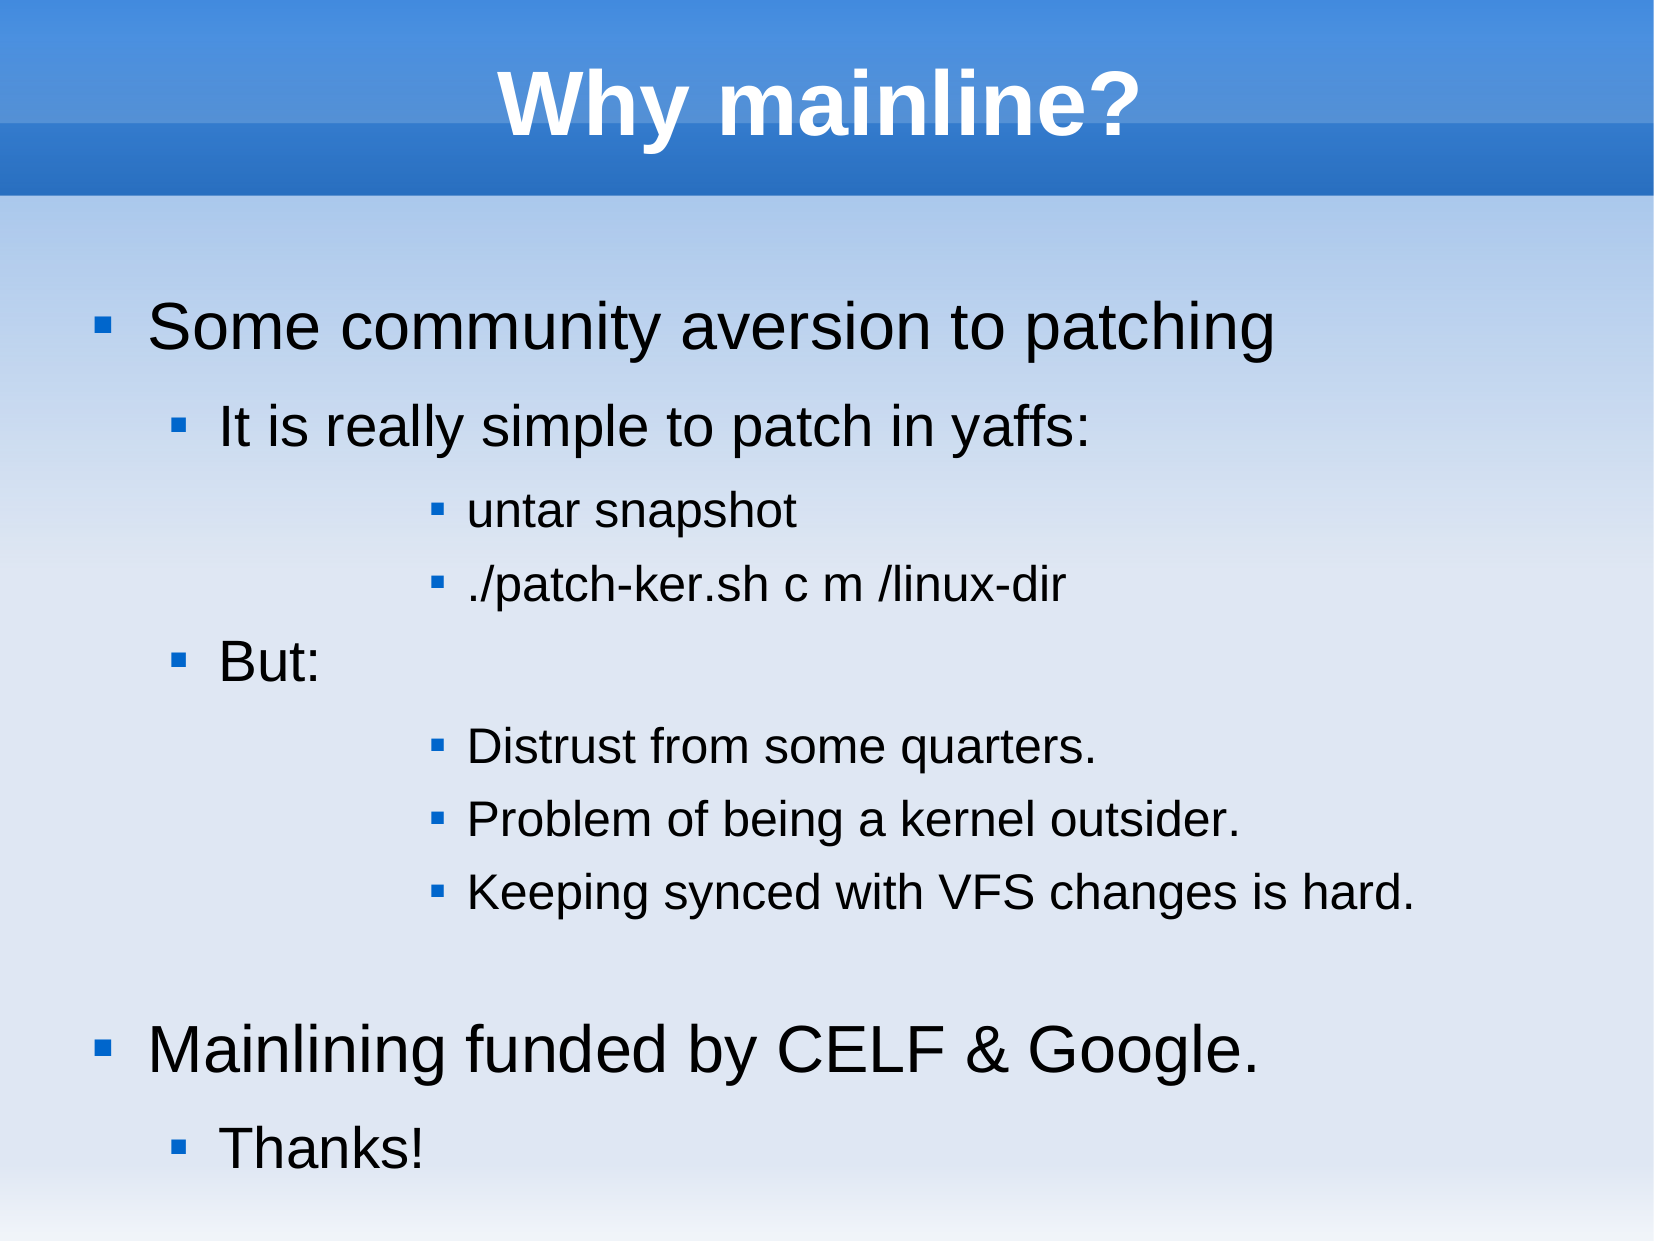

# Why mainline?
Some community aversion to patching
It is really simple to patch in yaffs:
untar snapshot
./patch-ker.sh c m /linux-dir
But:
Distrust from some quarters.
Problem of being a kernel outsider.
Keeping synced with VFS changes is hard.
Mainlining funded by CELF & Google.
Thanks!